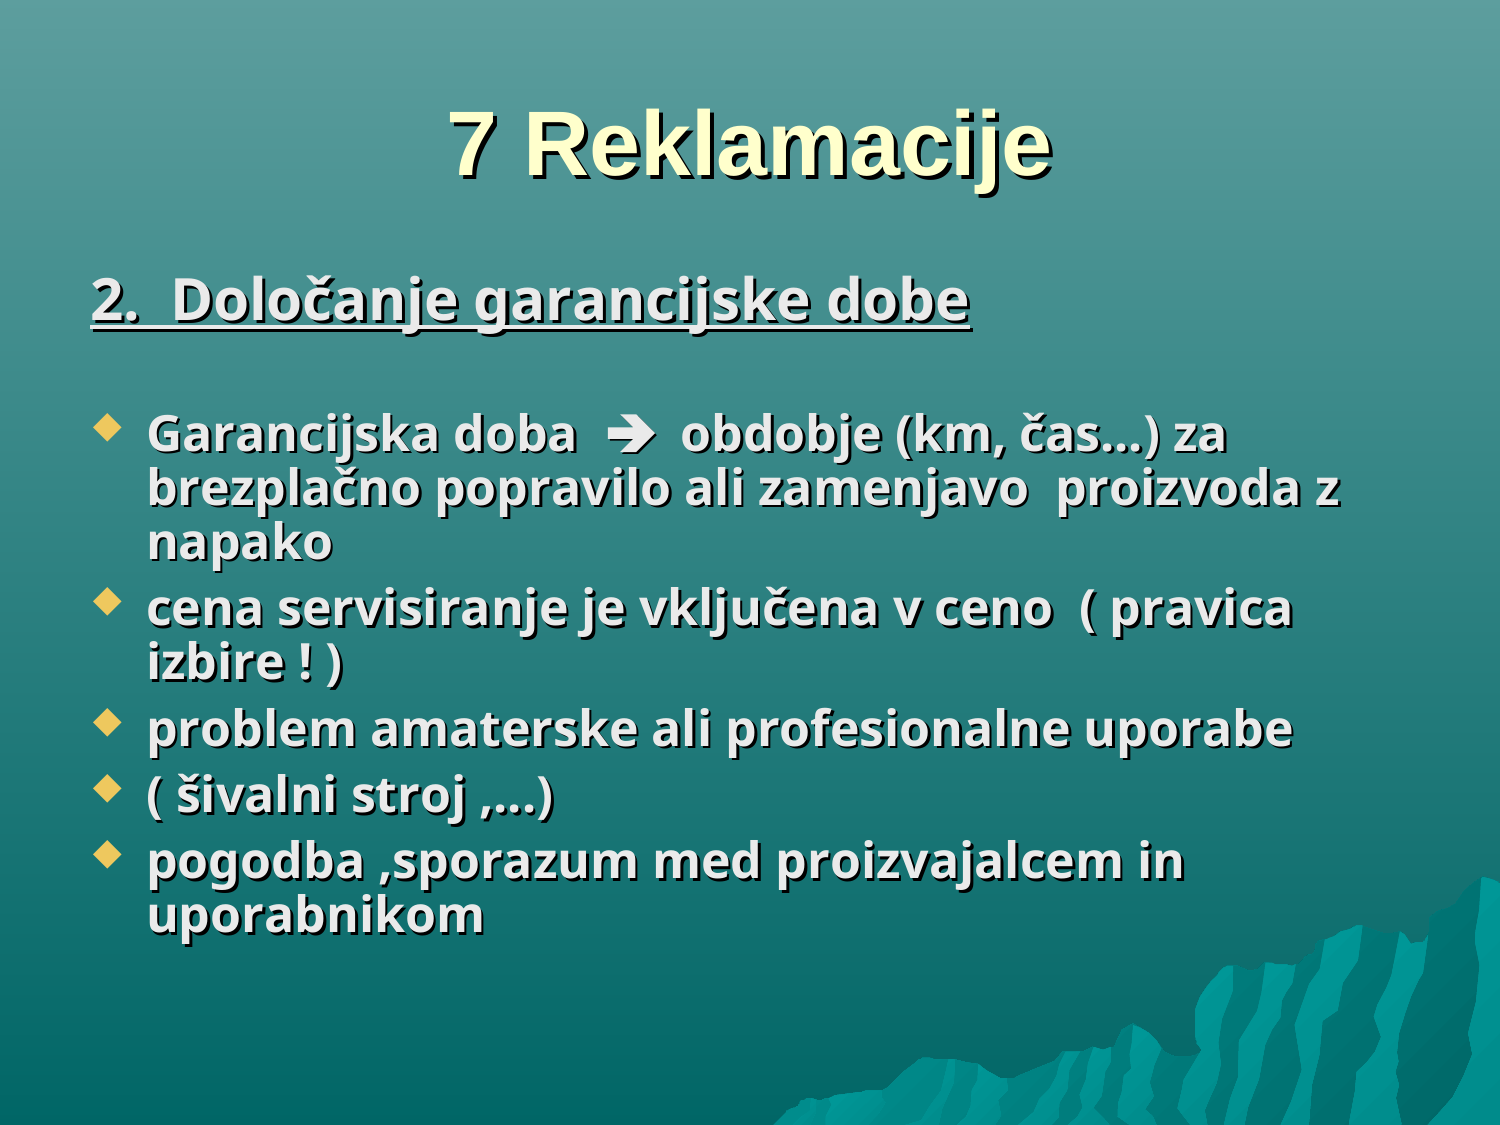

7 Reklamacije
# 2. Določanje garancijske dobe
Garancijska doba  obdobje (km, čas...) za brezplačno popravilo ali zamenjavo proizvoda z napako
cena servisiranje je vključena v ceno ( pravica izbire ! )
problem amaterske ali profesionalne uporabe
( šivalni stroj ,...)
pogodba ,sporazum med proizvajalcem in uporabnikom